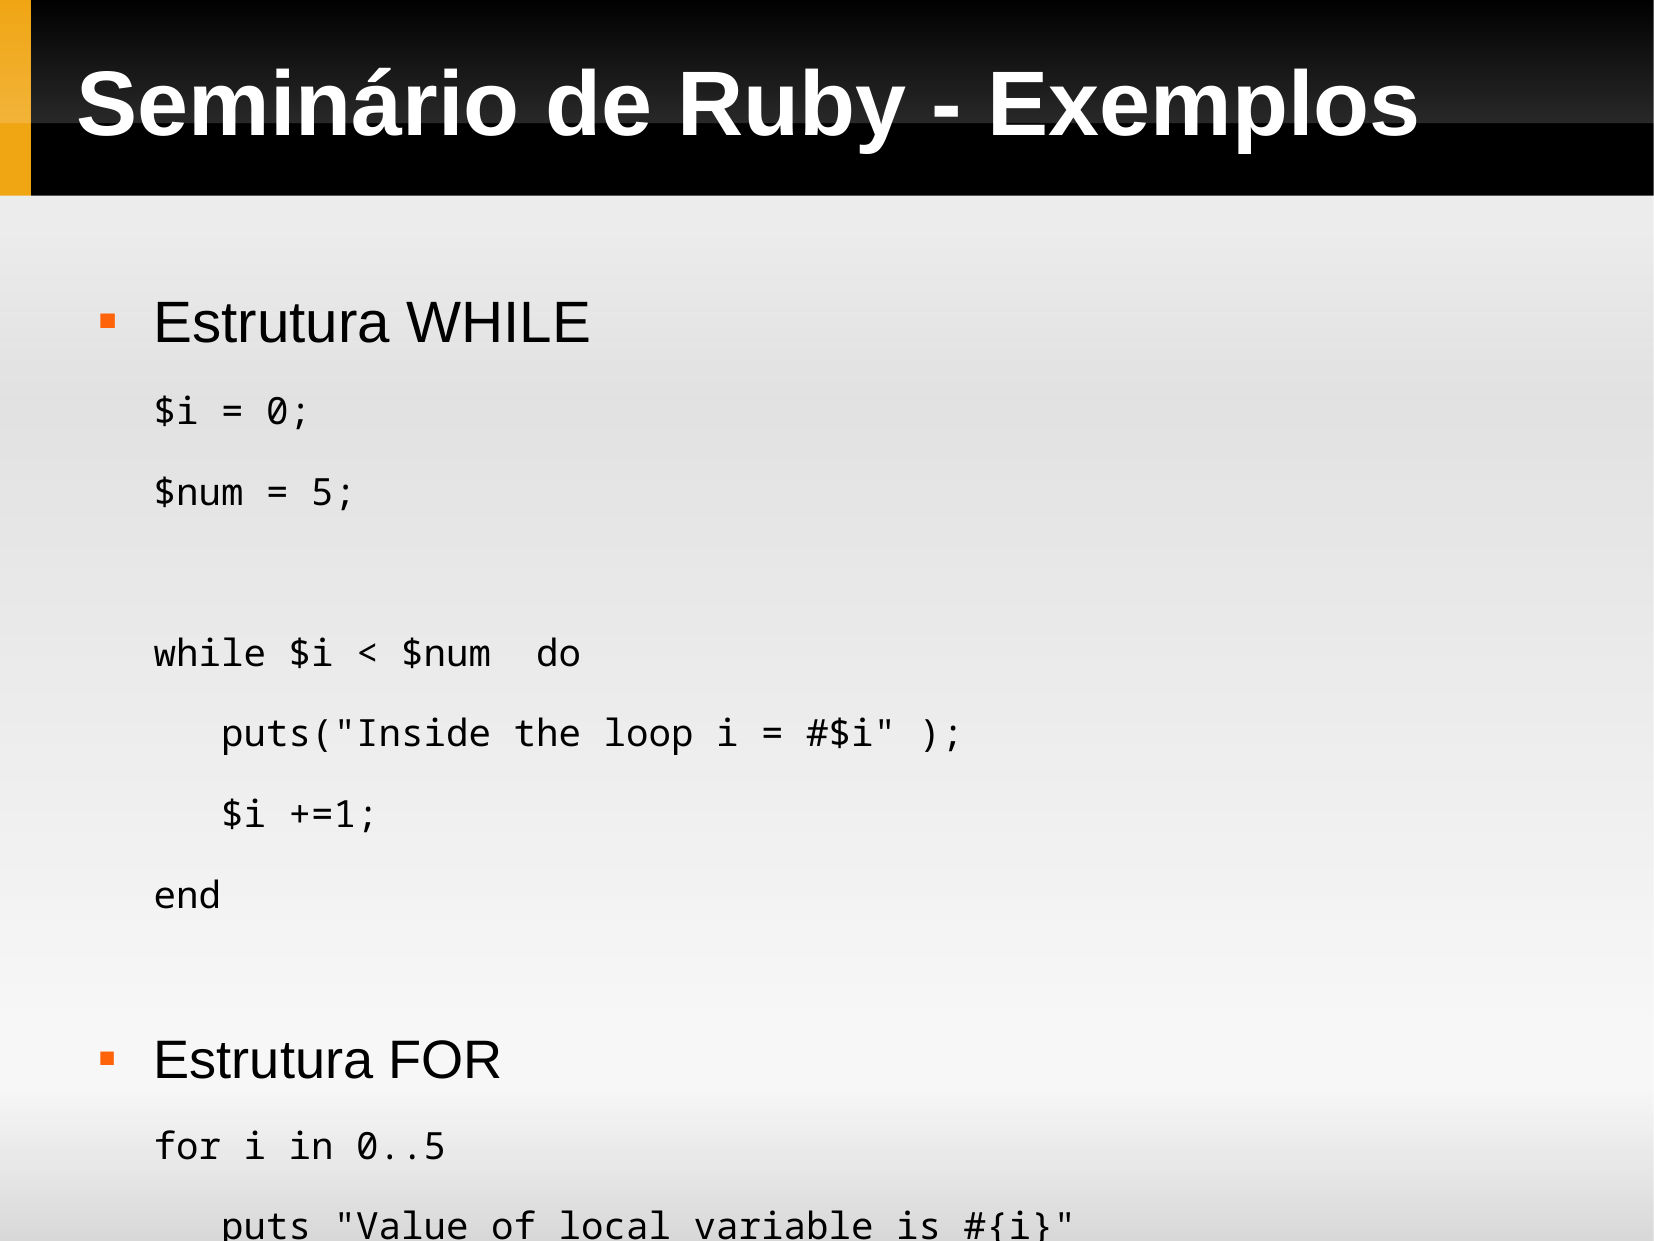

# Seminário de Ruby - Exemplos
Estrutura WHILE
$i = 0;
$num = 5;
while $i < $num do
 puts("Inside the loop i = #$i" );
 $i +=1;
end
Estrutura FOR
for i in 0..5
 puts "Value of local variable is #{i}"
end